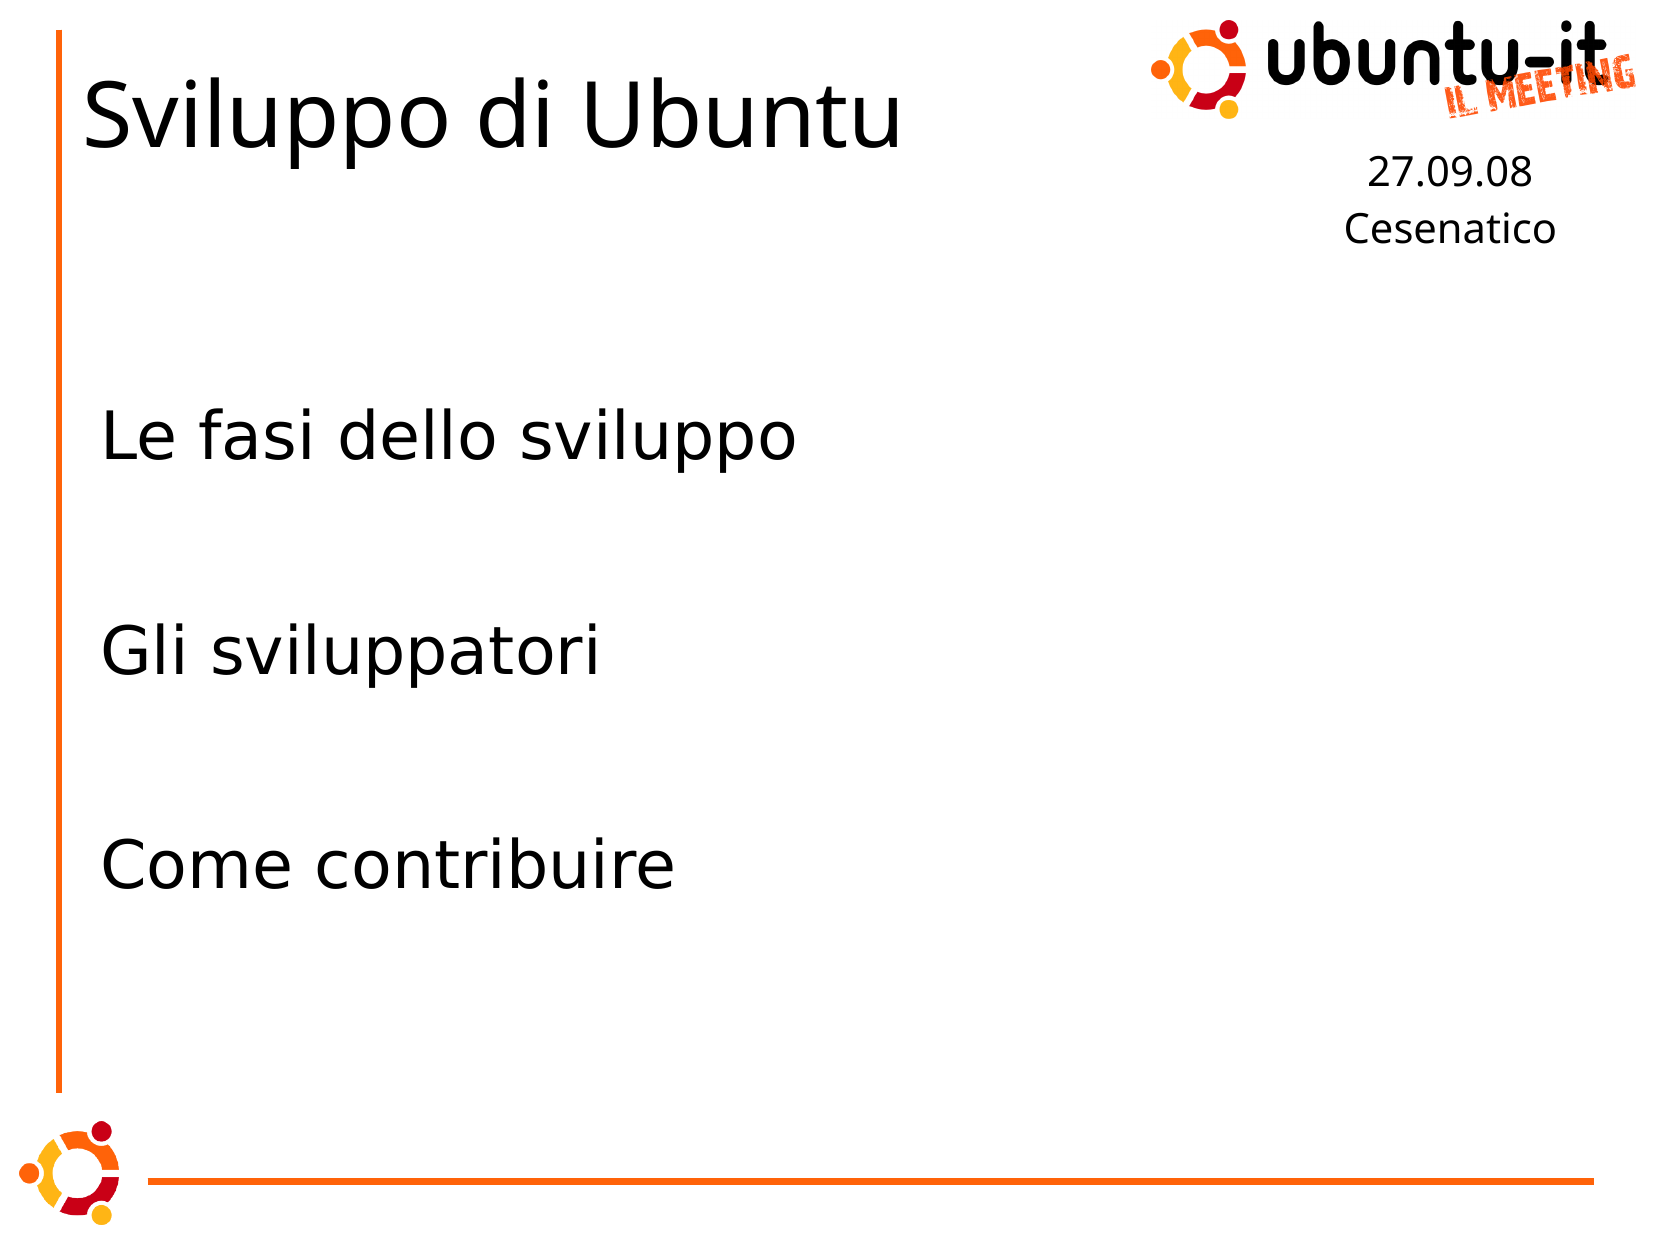

# Sviluppo di Ubuntu
Le fasi dello sviluppo
Gli sviluppatori
Come contribuire